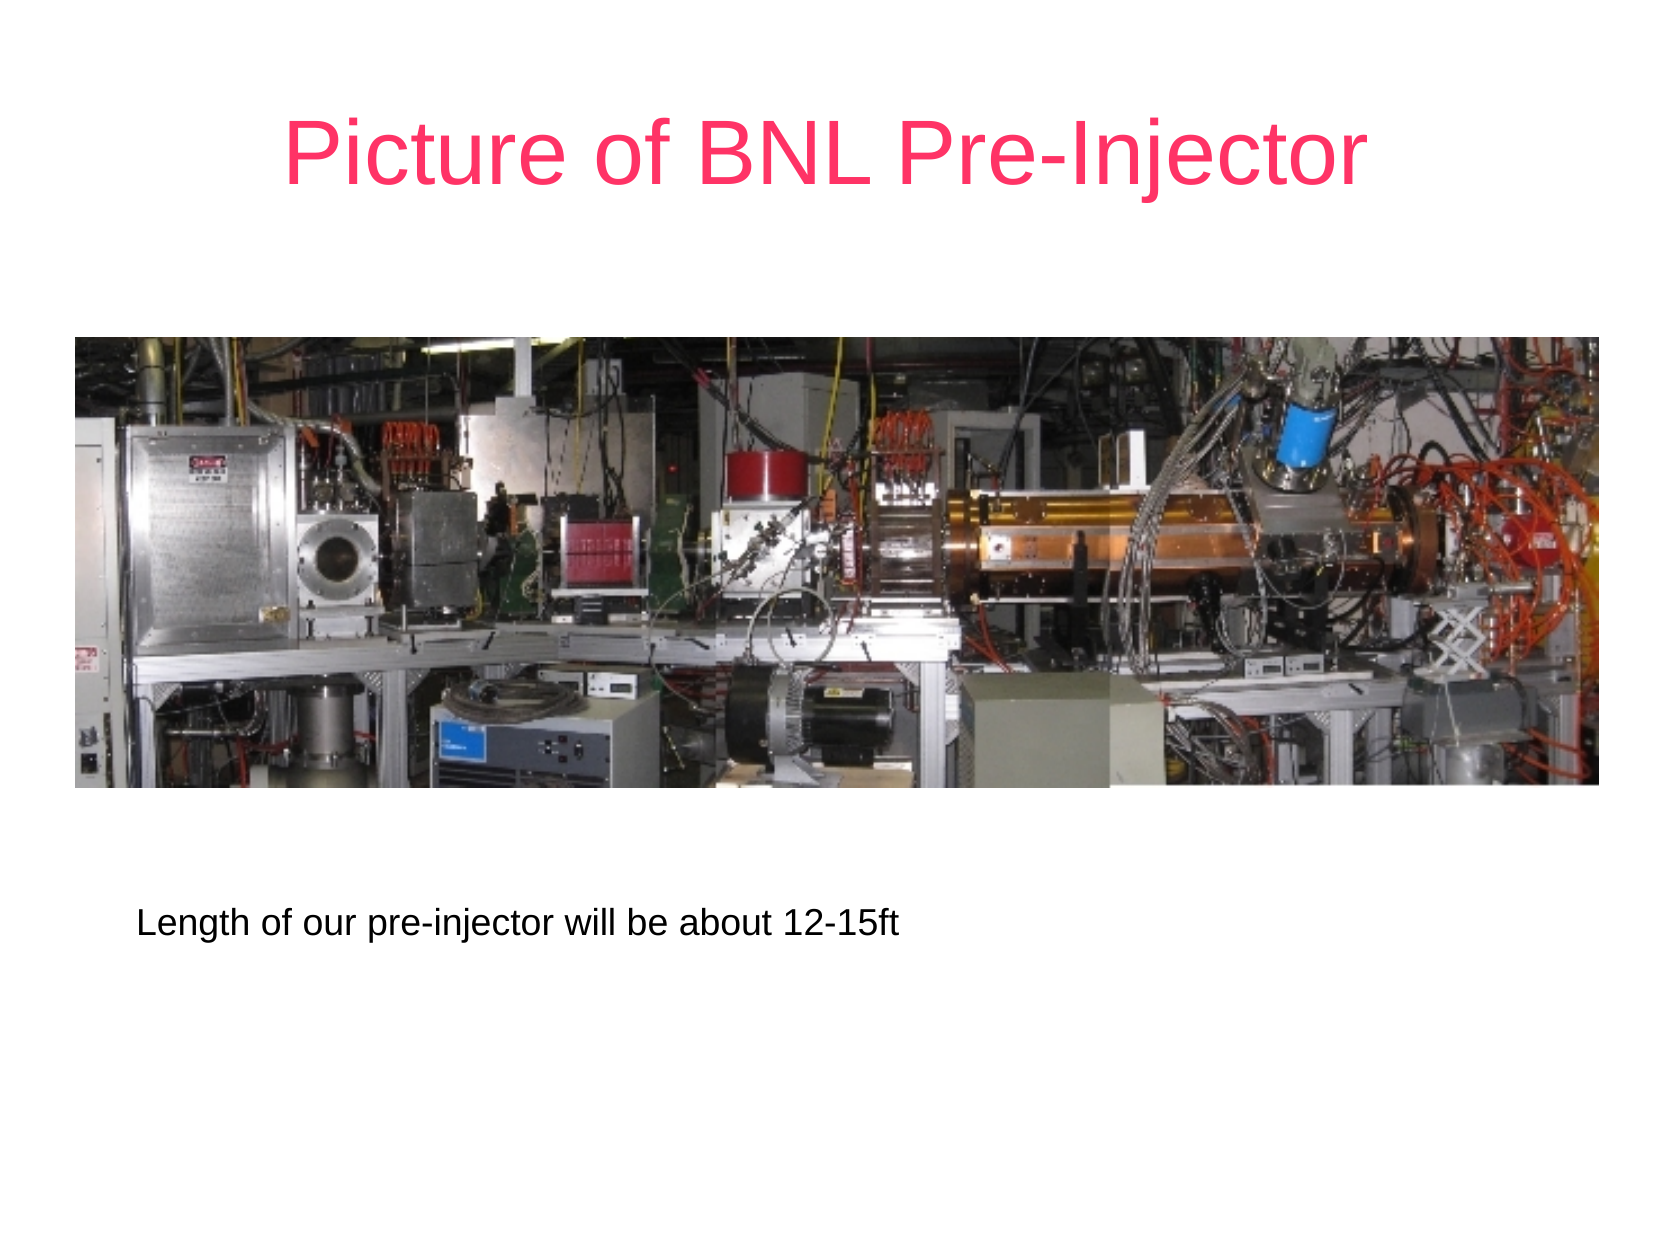

# Picture of BNL Pre-Injector
Length of our pre-injector will be about 12-15ft